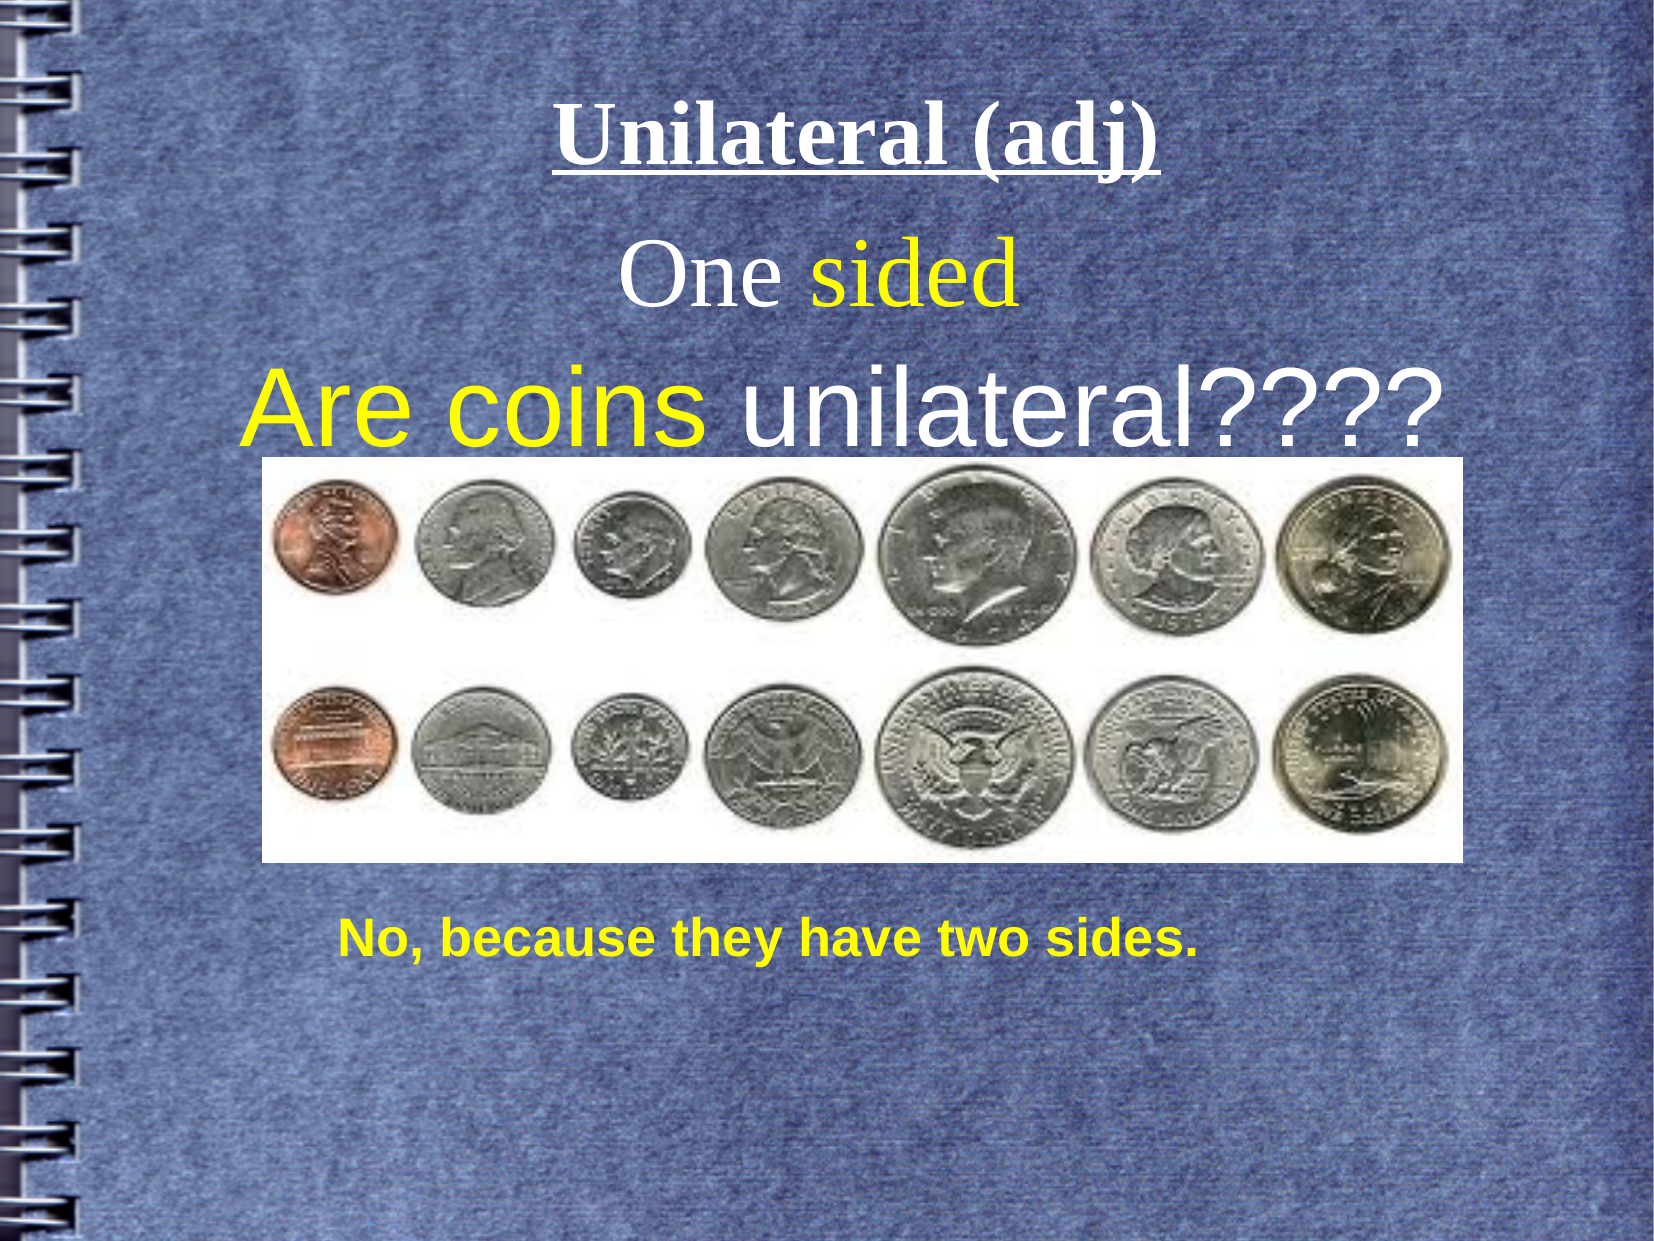

One sided
# Unilateral (adj)
Are coins unilateral????
No, because they have two sides.